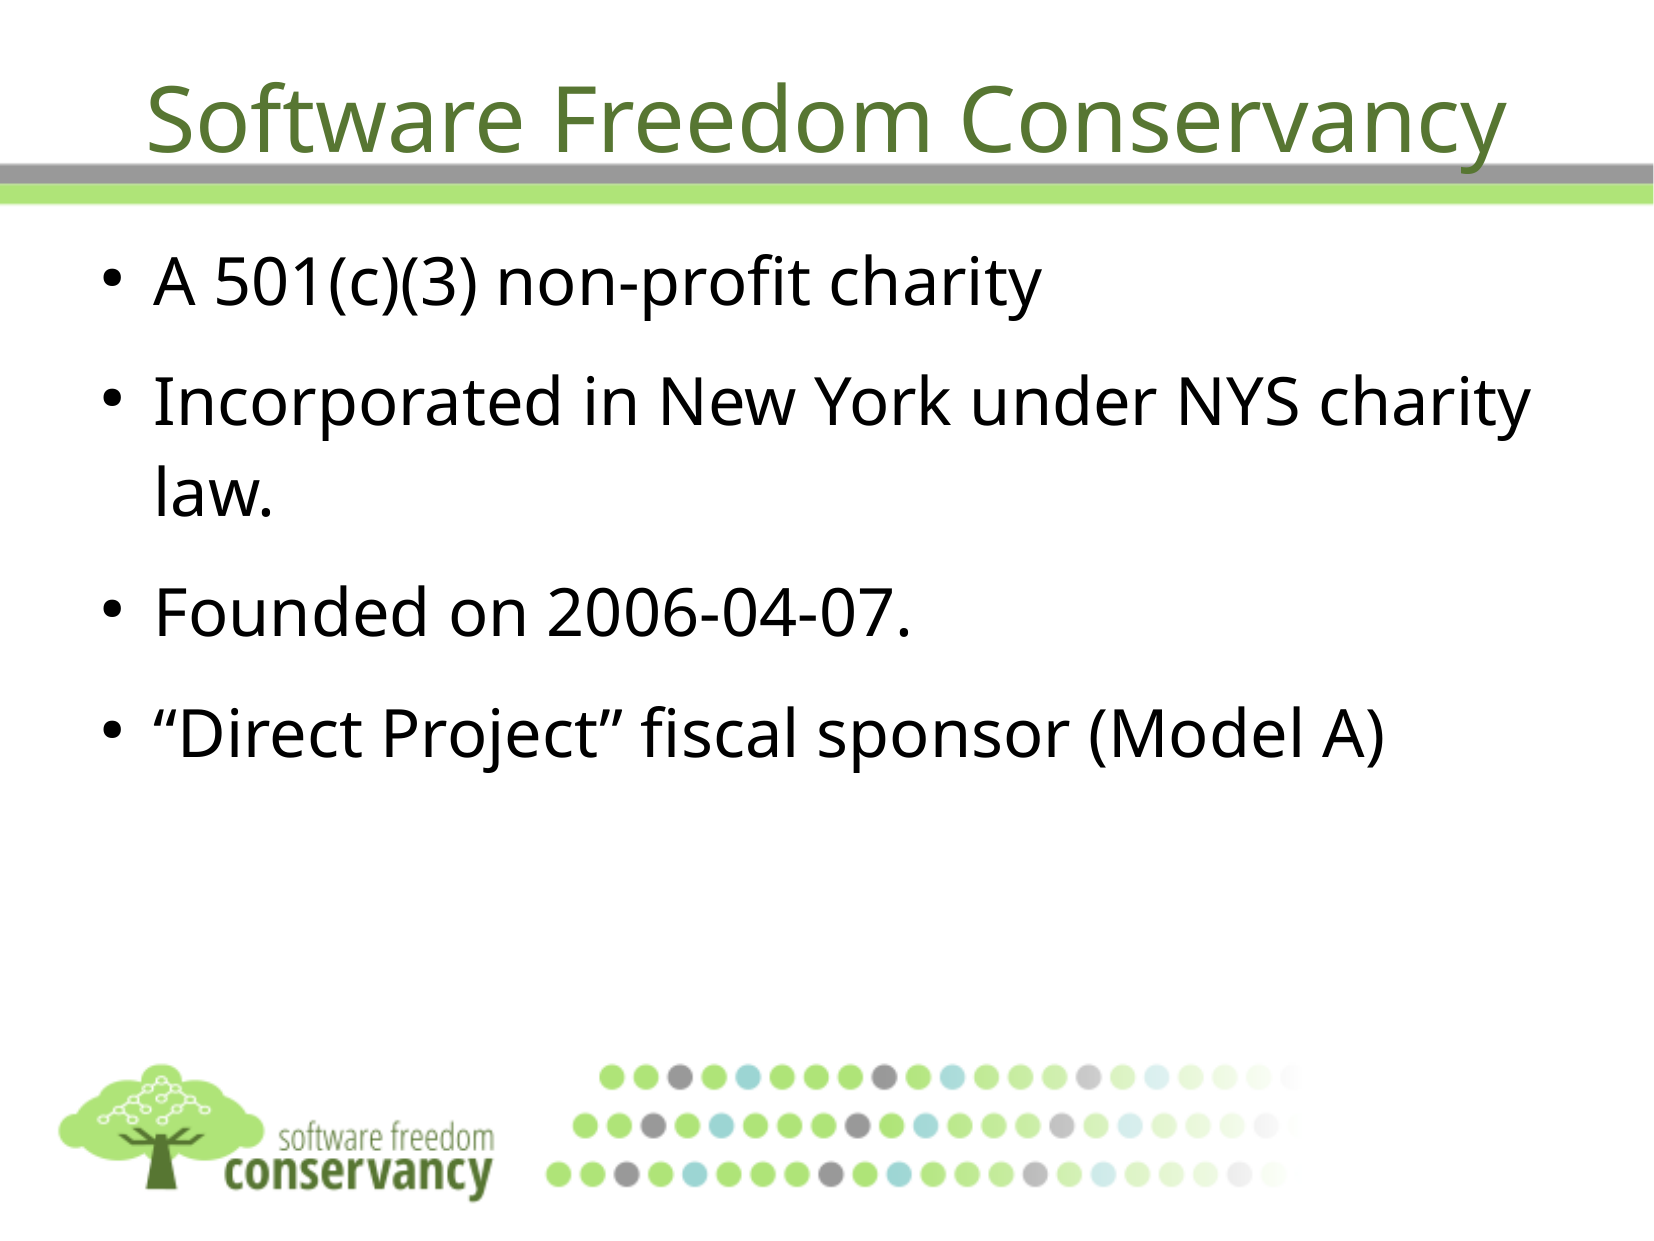

# Software Freedom Conservancy
A 501(c)(3) non-profit charity
Incorporated in New York under NYS charity law.
Founded on 2006-04-07.
“Direct Project” fiscal sponsor (Model A)